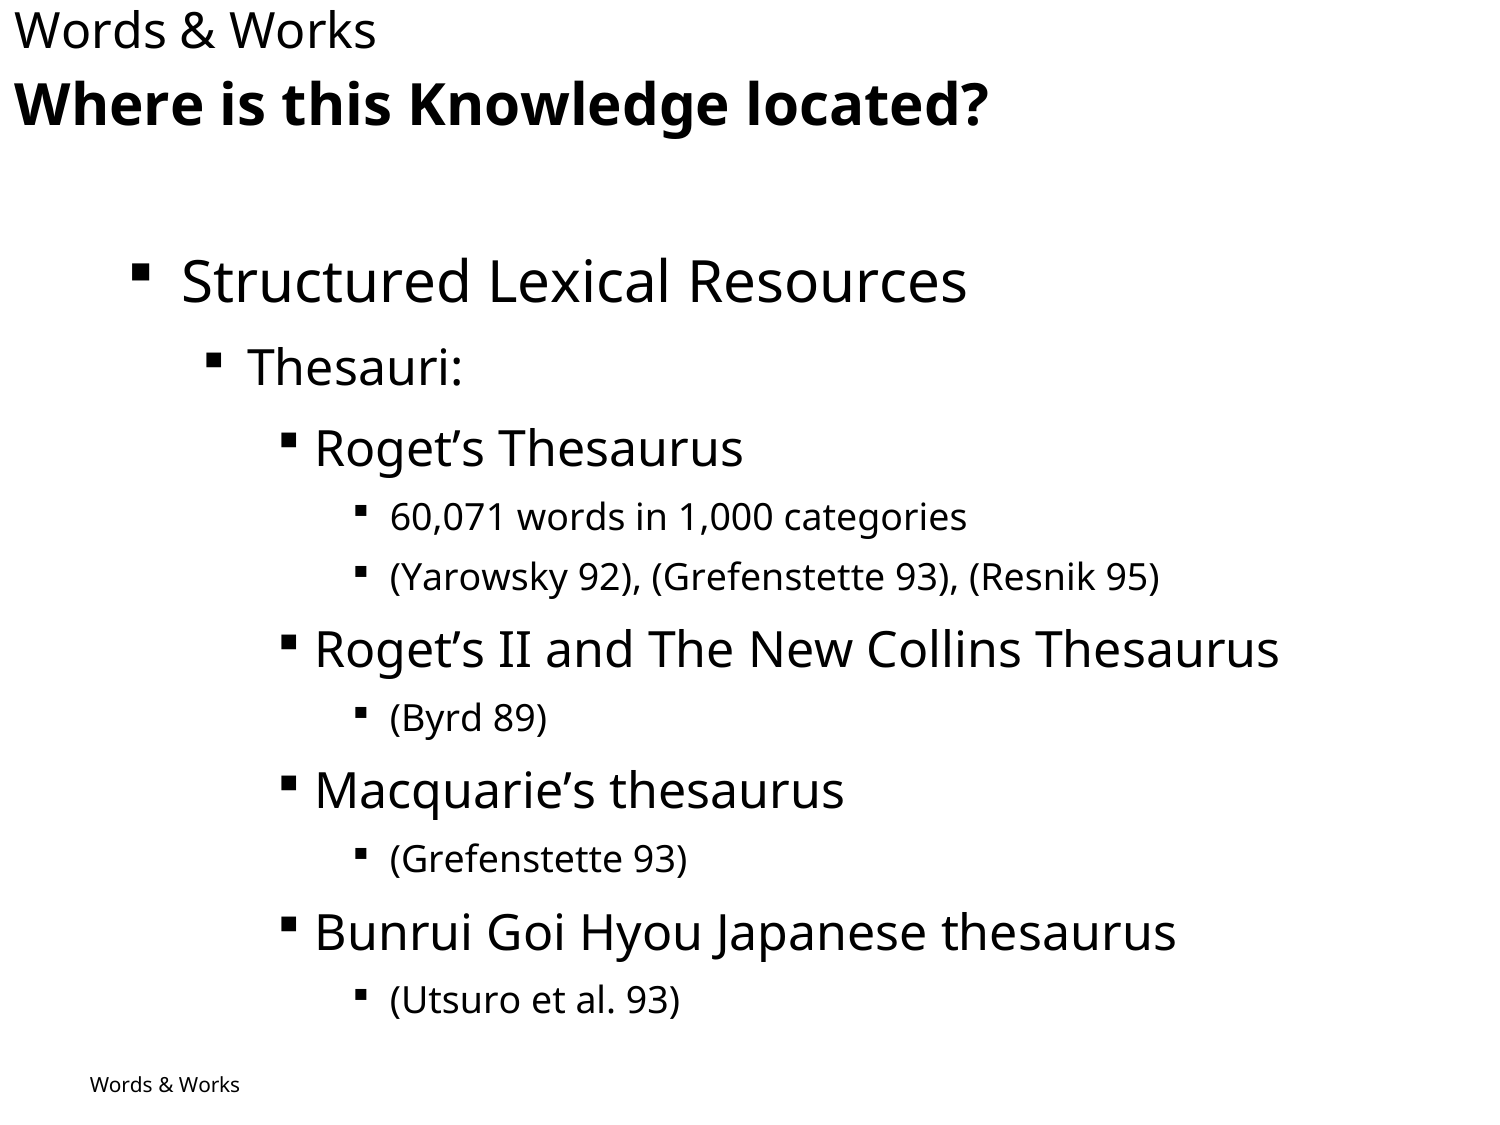

Words & Works
Where is this Knowledge located?
# Structured Lexical Resources
Thesauri:
Roget’s Thesaurus
60,071 words in 1,000 categories
(Yarowsky 92), (Grefenstette 93), (Resnik 95)
Roget’s II and The New Collins Thesaurus
(Byrd 89)
Macquarie’s thesaurus
(Grefenstette 93)
Bunrui Goi Hyou Japanese thesaurus
(Utsuro et al. 93)